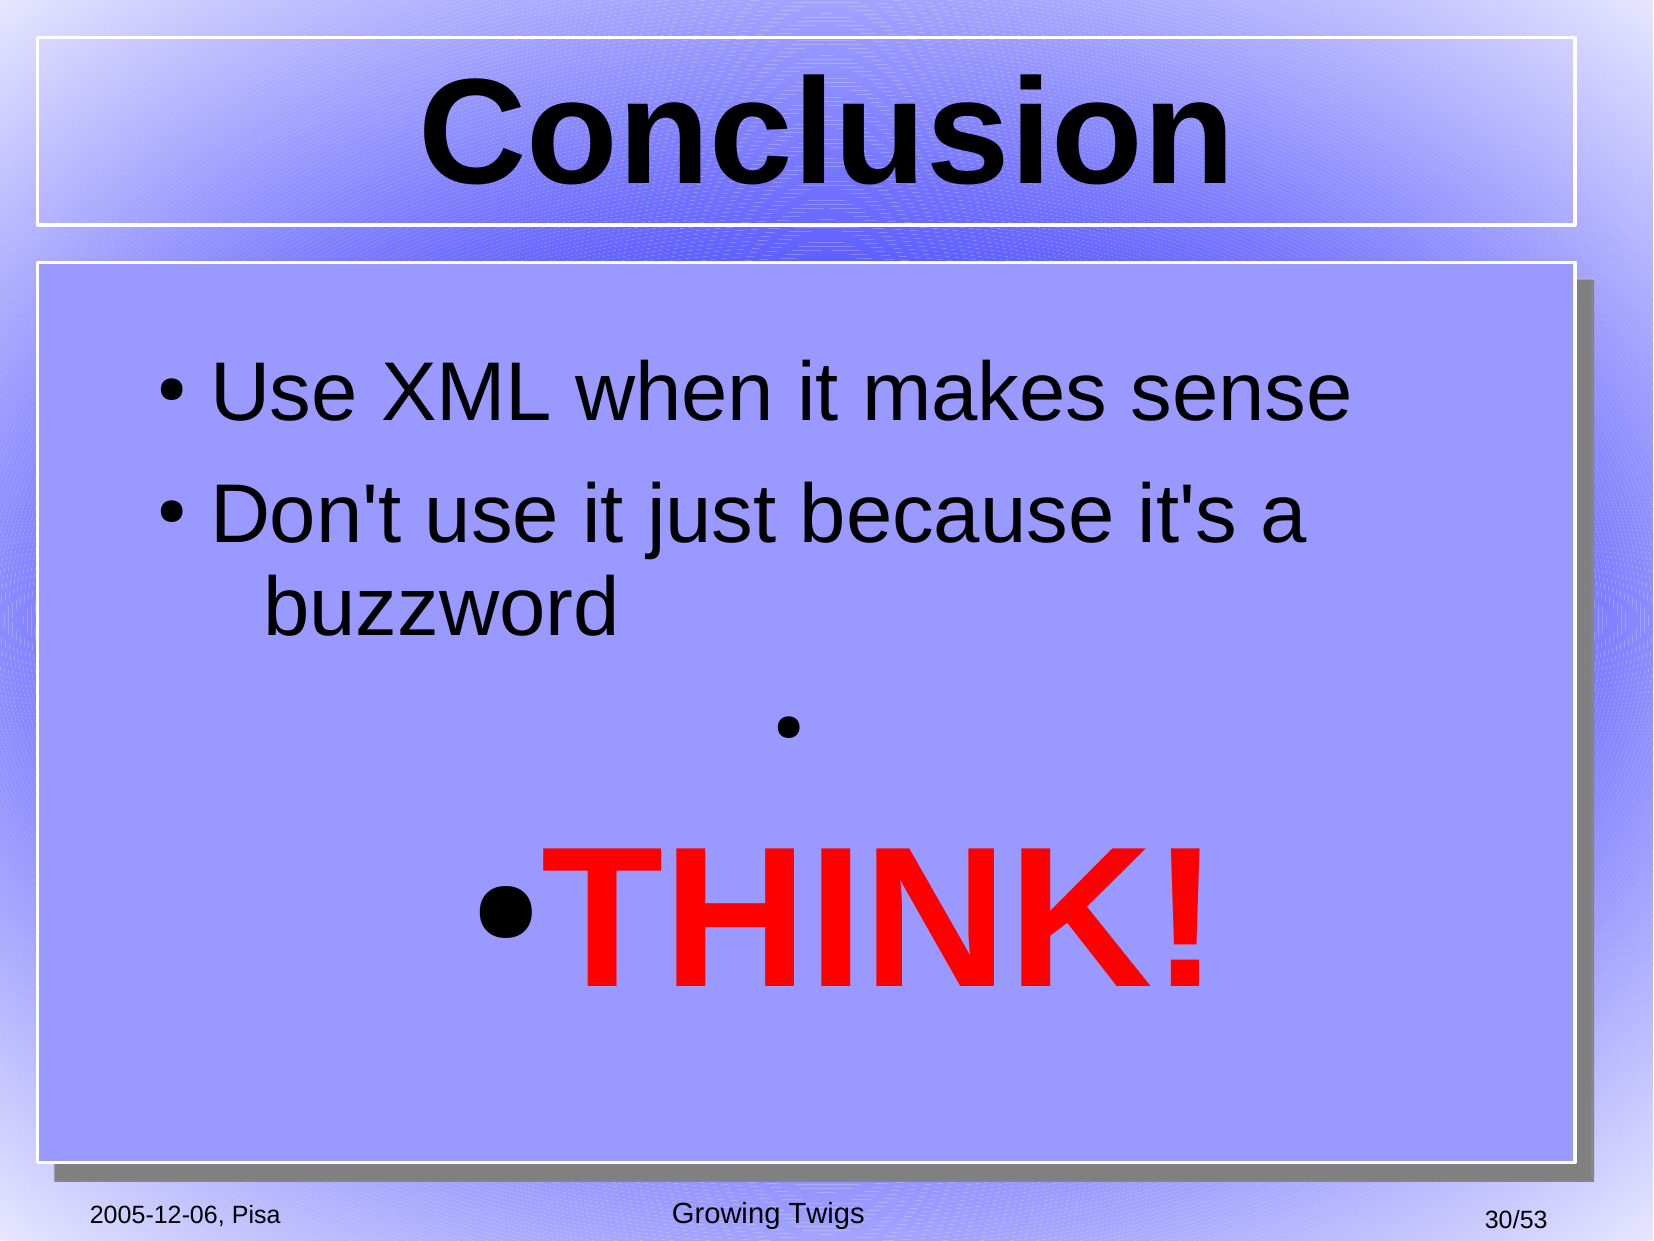

# Conclusion
Use XML when it makes sense
Don't use it just because it's a buzzword
THINK!